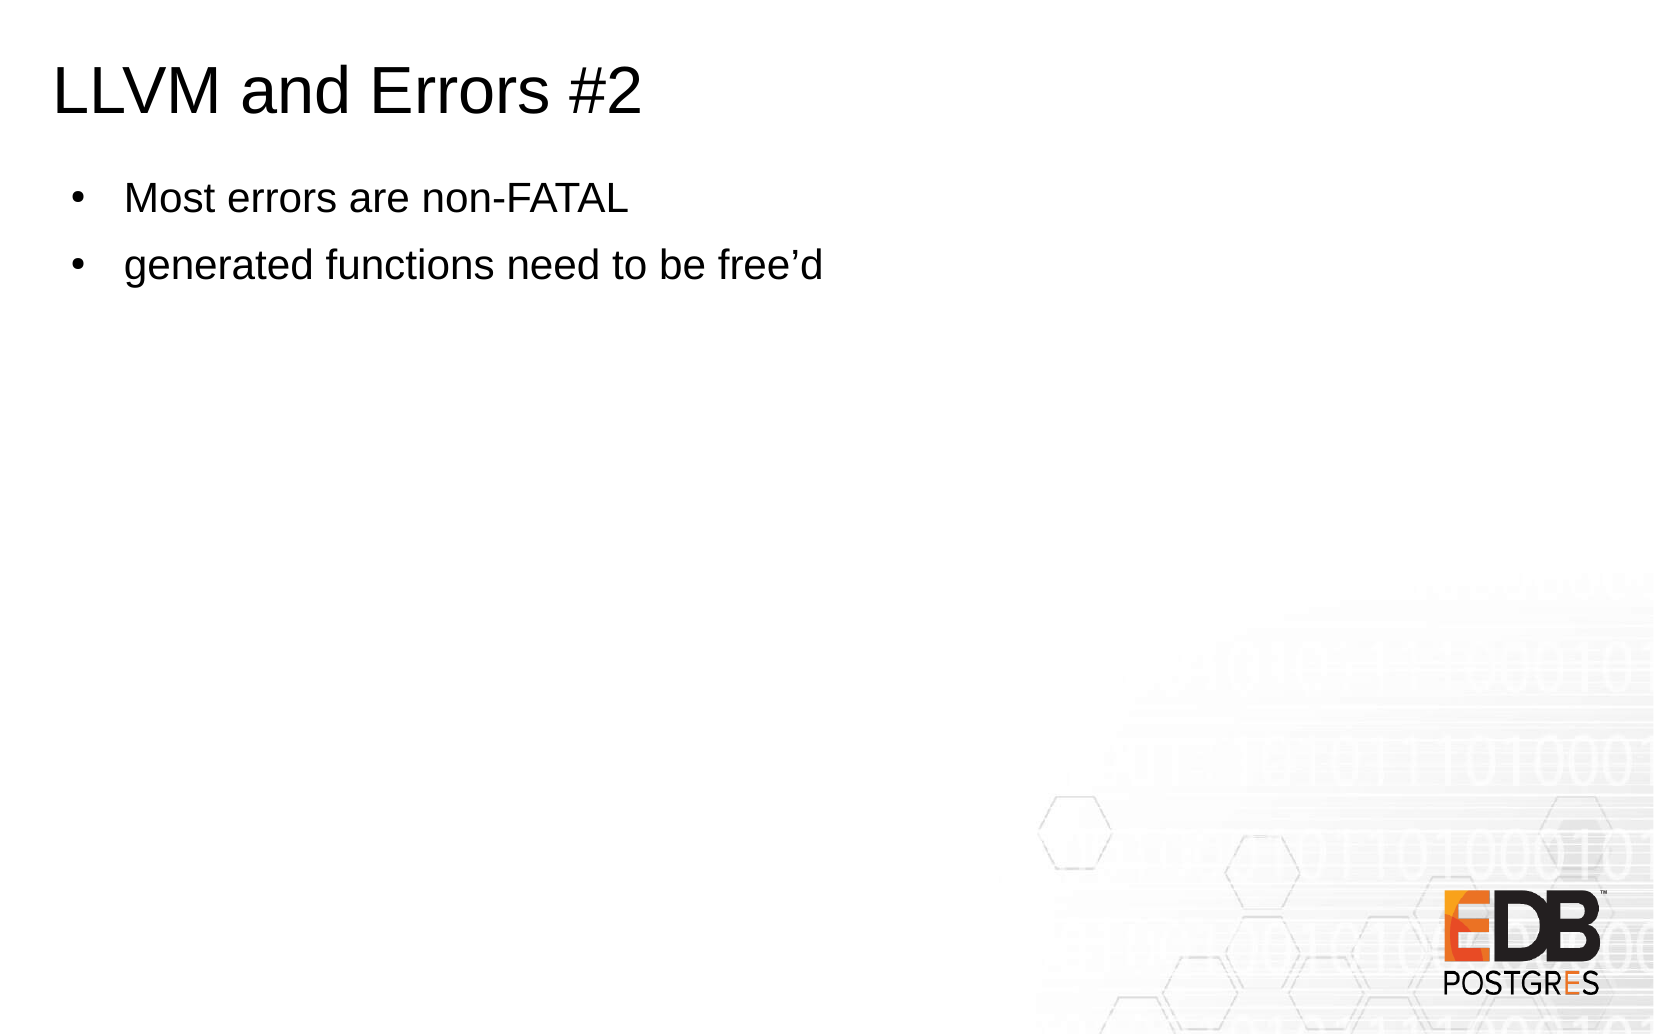

# LLVM and Errors #2
Most errors are non-FATAL
generated functions need to be free’d